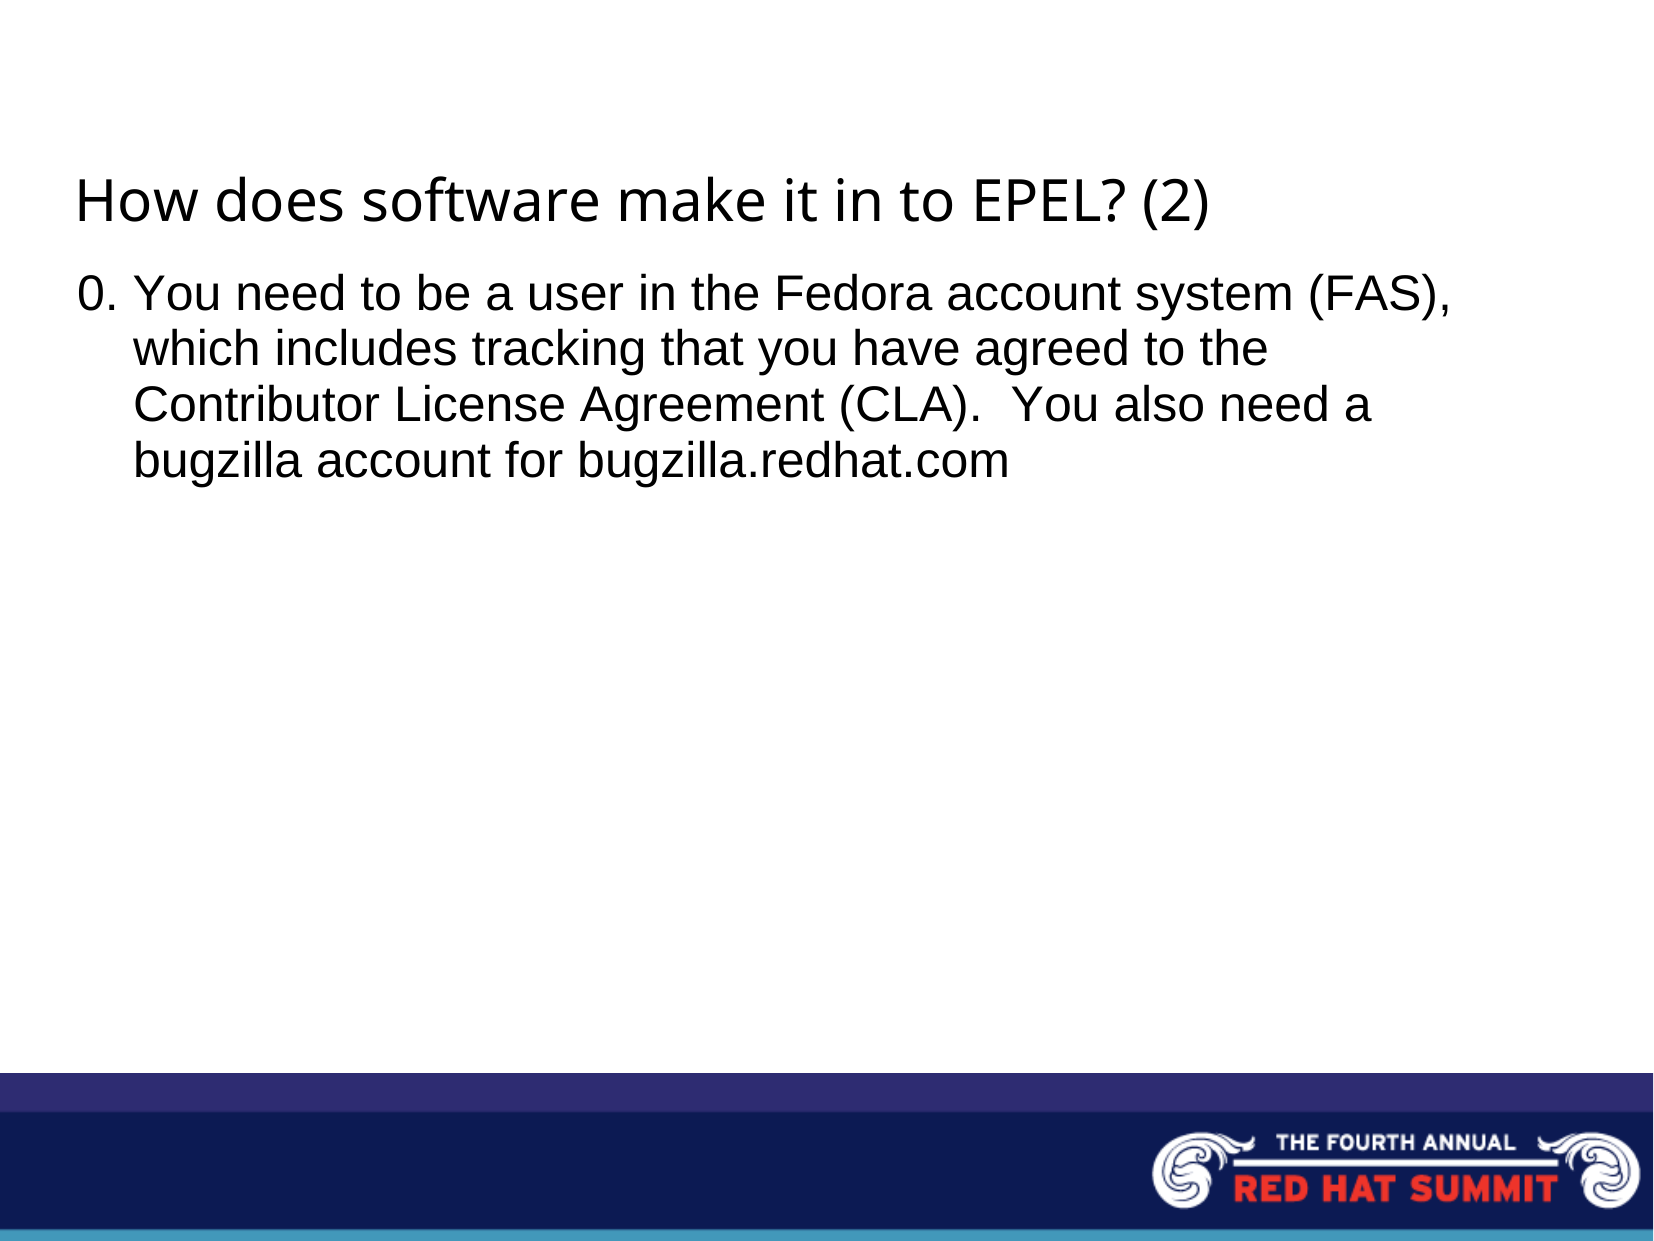

# How does software make it in to EPEL? (2)
0. You need to be a user in the Fedora account system (FAS), which includes tracking that you have agreed to the Contributor License Agreement (CLA). You also need a bugzilla account for bugzilla.redhat.com